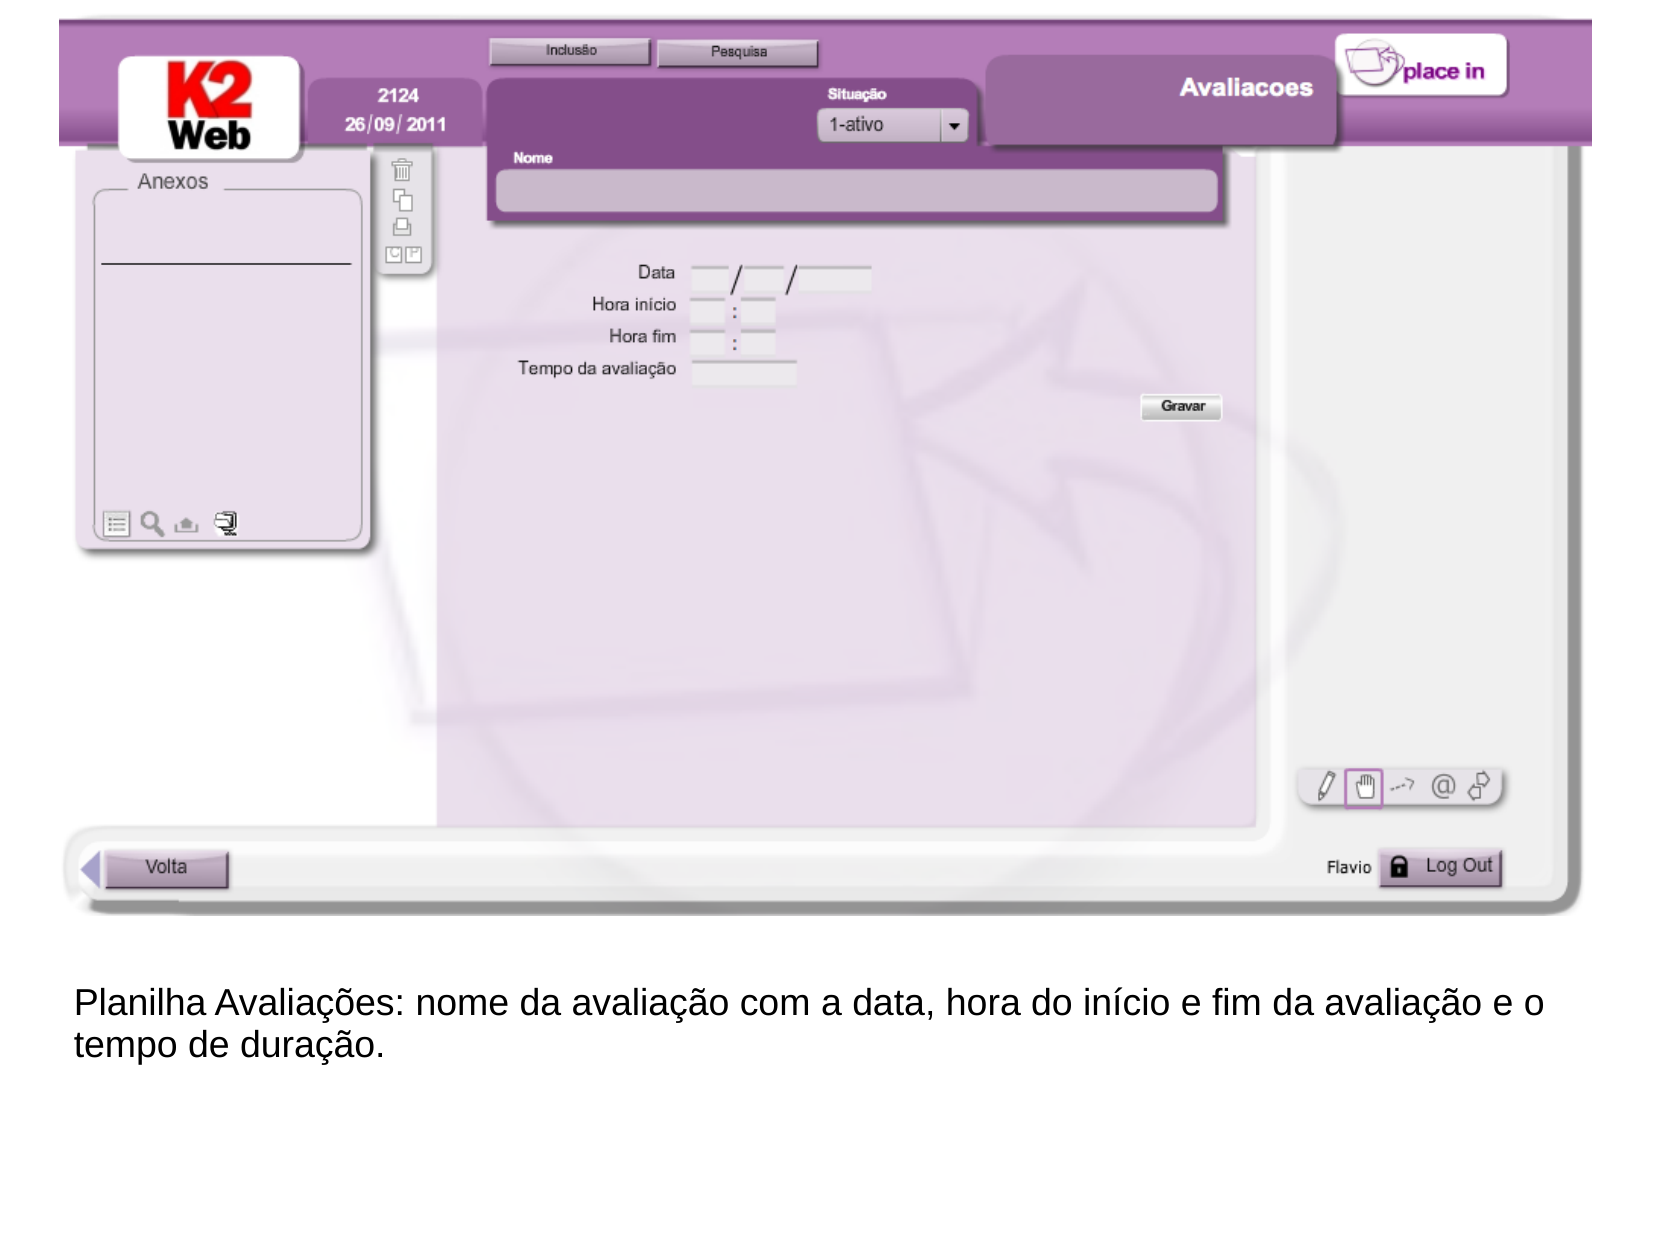

Planilha Avaliações: nome da avaliação com a data, hora do início e fim da avaliação e o tempo de duração.